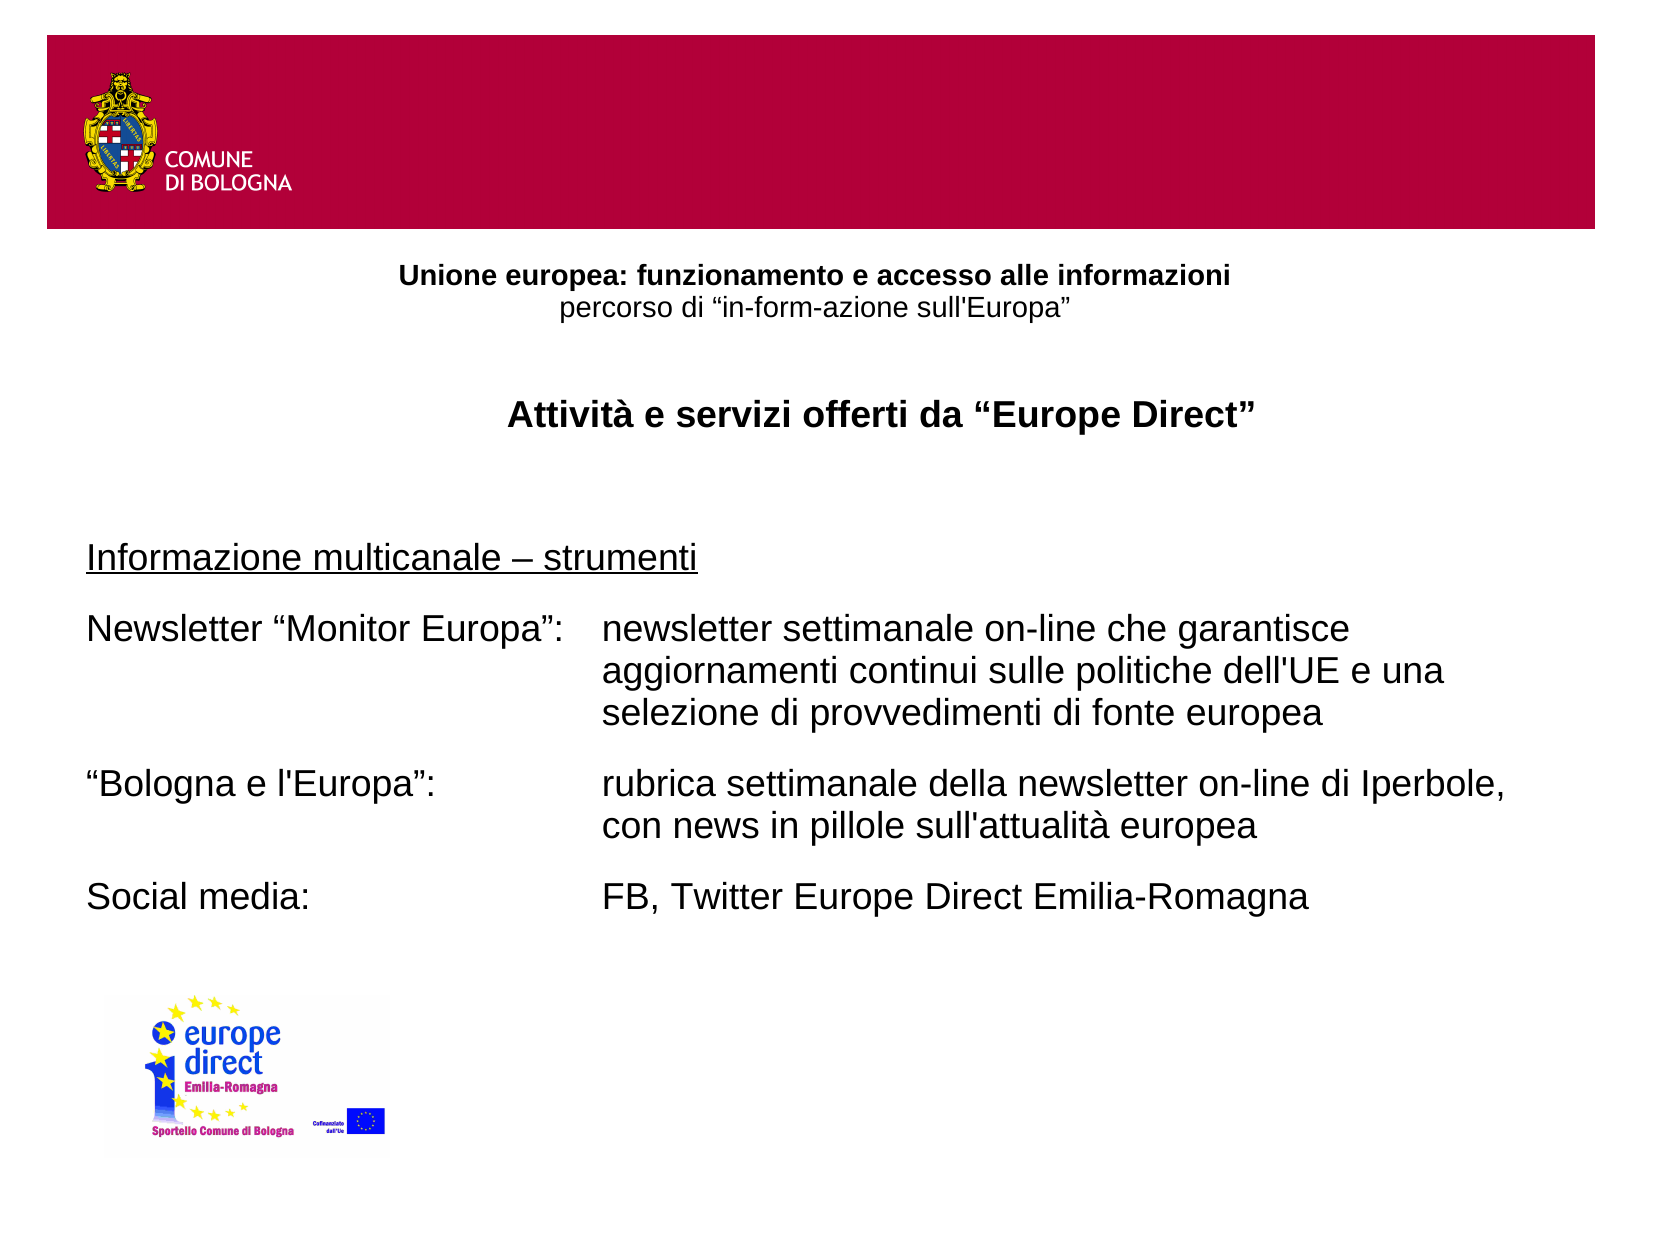

Unione europea: funzionamento e accesso alle informazioni
percorso di “in-form-azione sull'Europa”
# Attività e servizi offerti da “Europe Direct”
Informazione multicanale – strumenti
Newsletter “Monitor Europa”: 	newsletter settimanale on-line che garantisce 									aggiornamenti continui sulle politiche dell'UE e una 								selezione di provvedimenti di fonte europea
“Bologna e l'Europa”:			rubrica settimanale della newsletter on-line di Iperbole, 							con news in pillole sull'attualità europea
Social media: 				FB, Twitter Europe Direct Emilia-Romagna